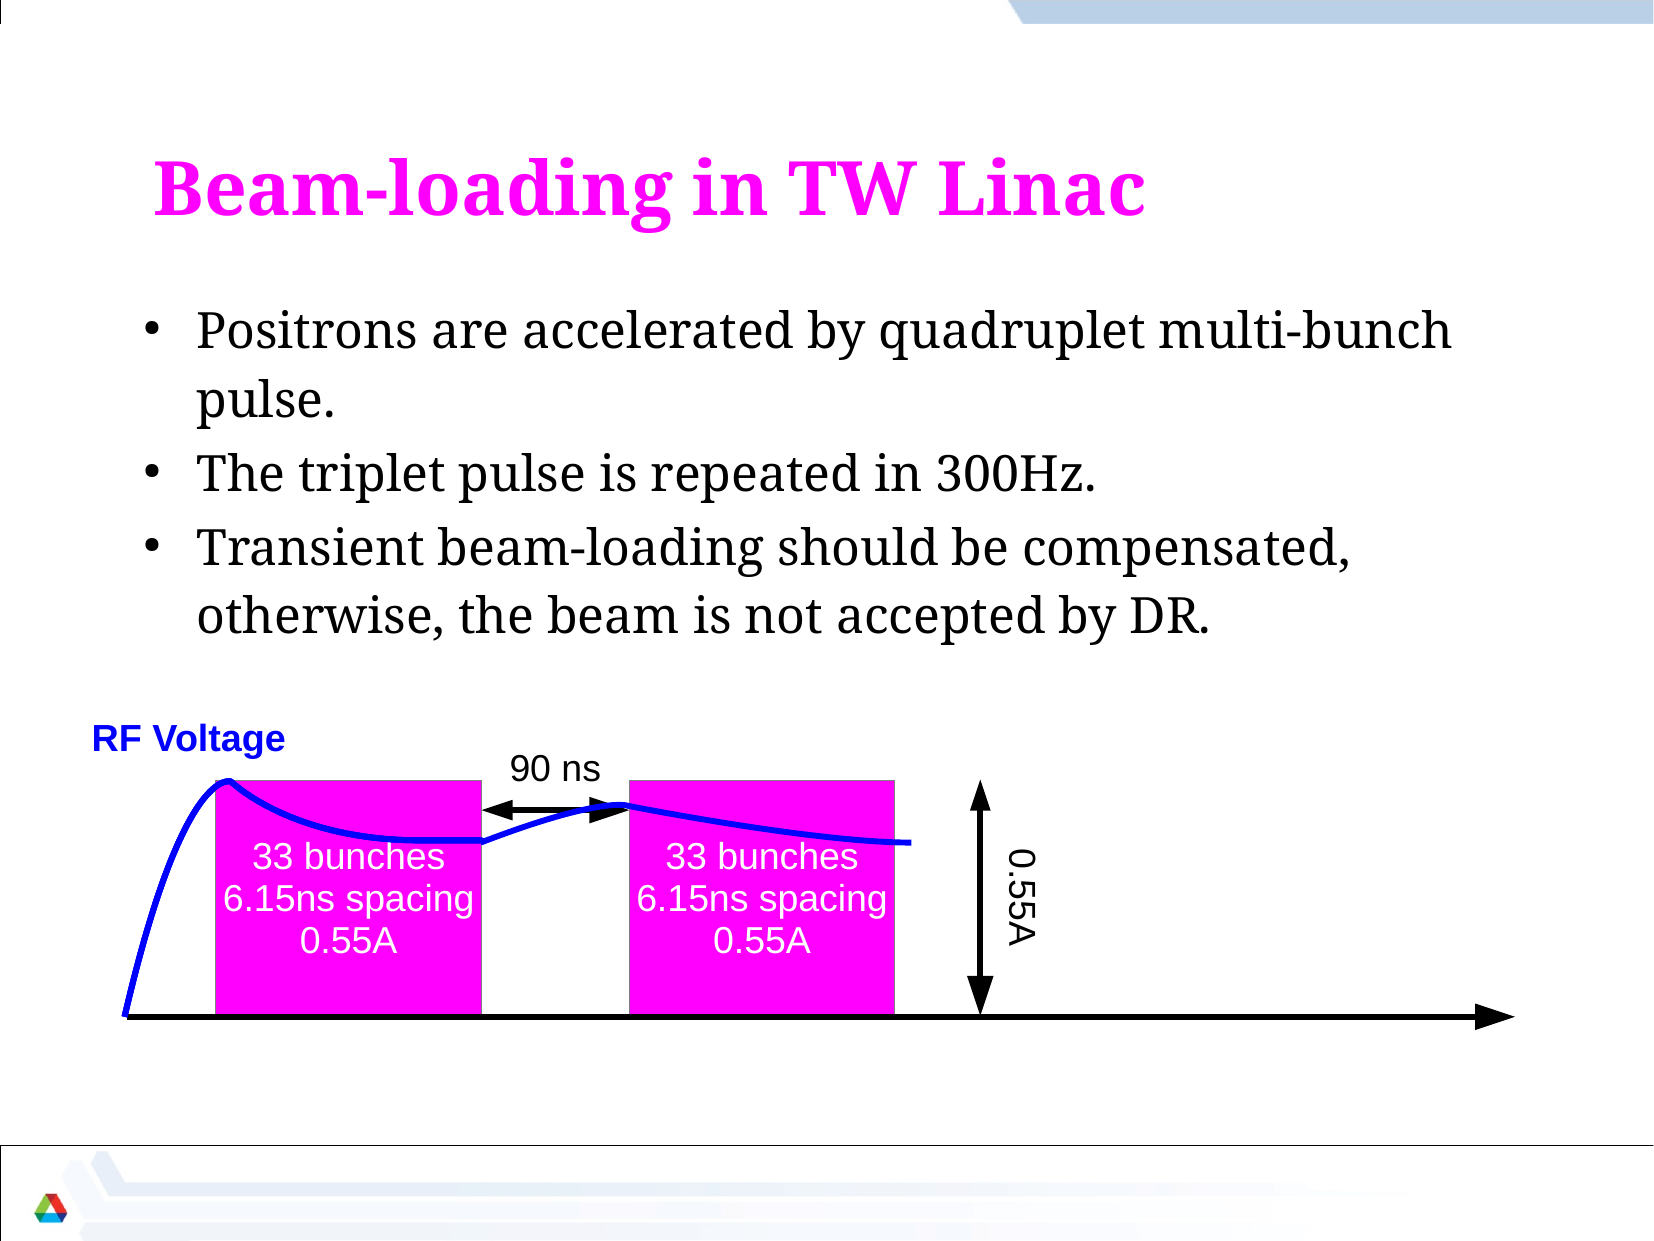

# Beam-loading in TW Linac
Positrons are accelerated by quadruplet multi-bunch pulse.
The triplet pulse is repeated in 300Hz.
Transient beam-loading should be compensated, otherwise, the beam is not accepted by DR.
RF Voltage
0.55A
33 bunches
6.15ns spacing
0.55A
33 bunches
6.15ns spacing
0.55A
90 ns